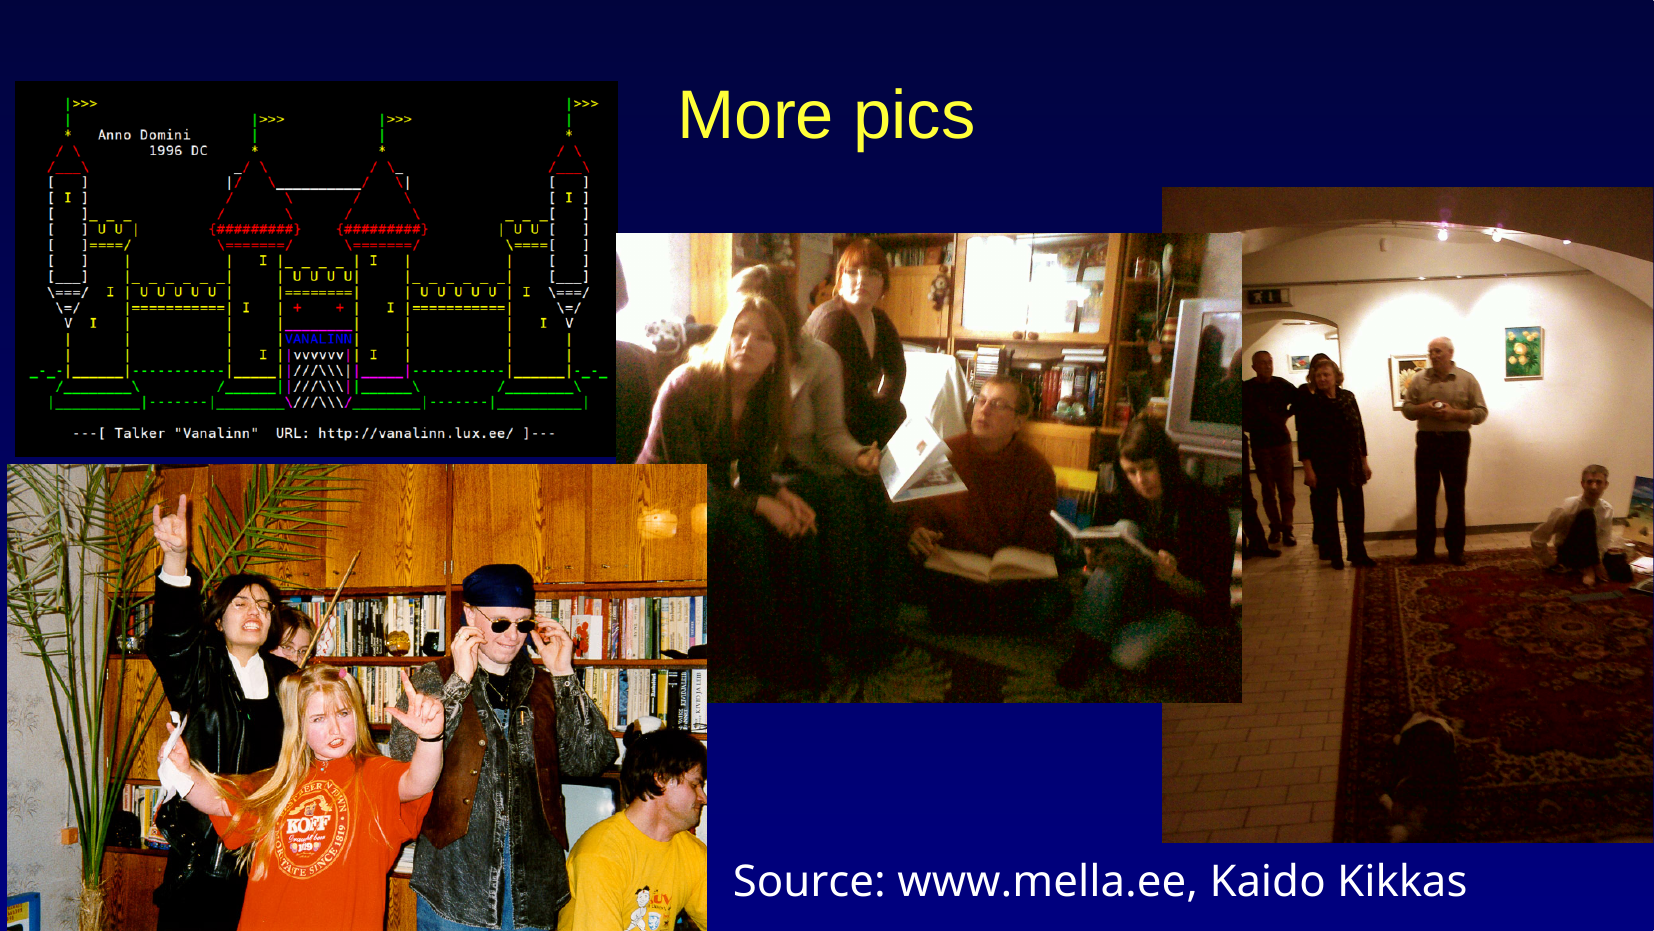

# More pics
Source: www.mella.ee, Kaido Kikkas